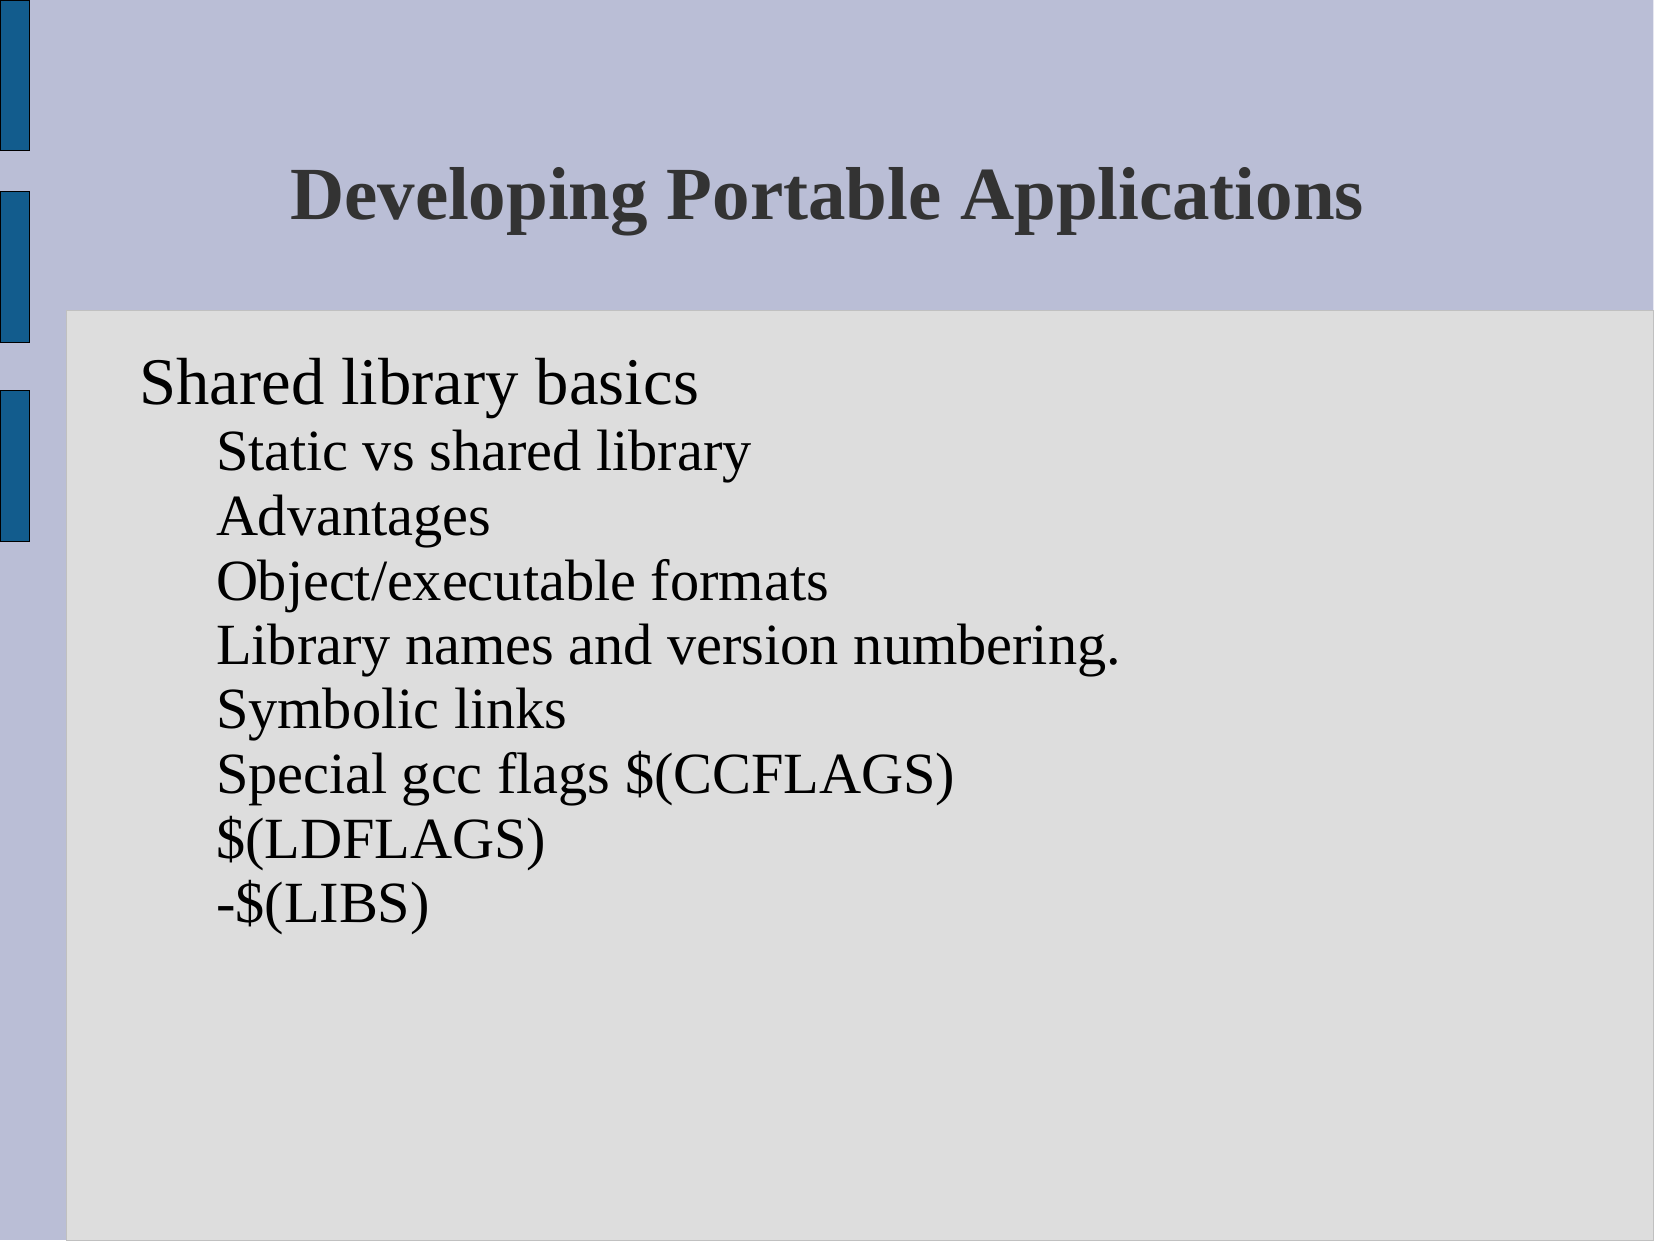

# Developing Portable Applications
Shared library basics
Static vs shared library
Advantages
Object/executable formats
Library names and version numbering.
Symbolic links
Special gcc flags $(CCFLAGS)
$(LDFLAGS)
-$(LIBS)